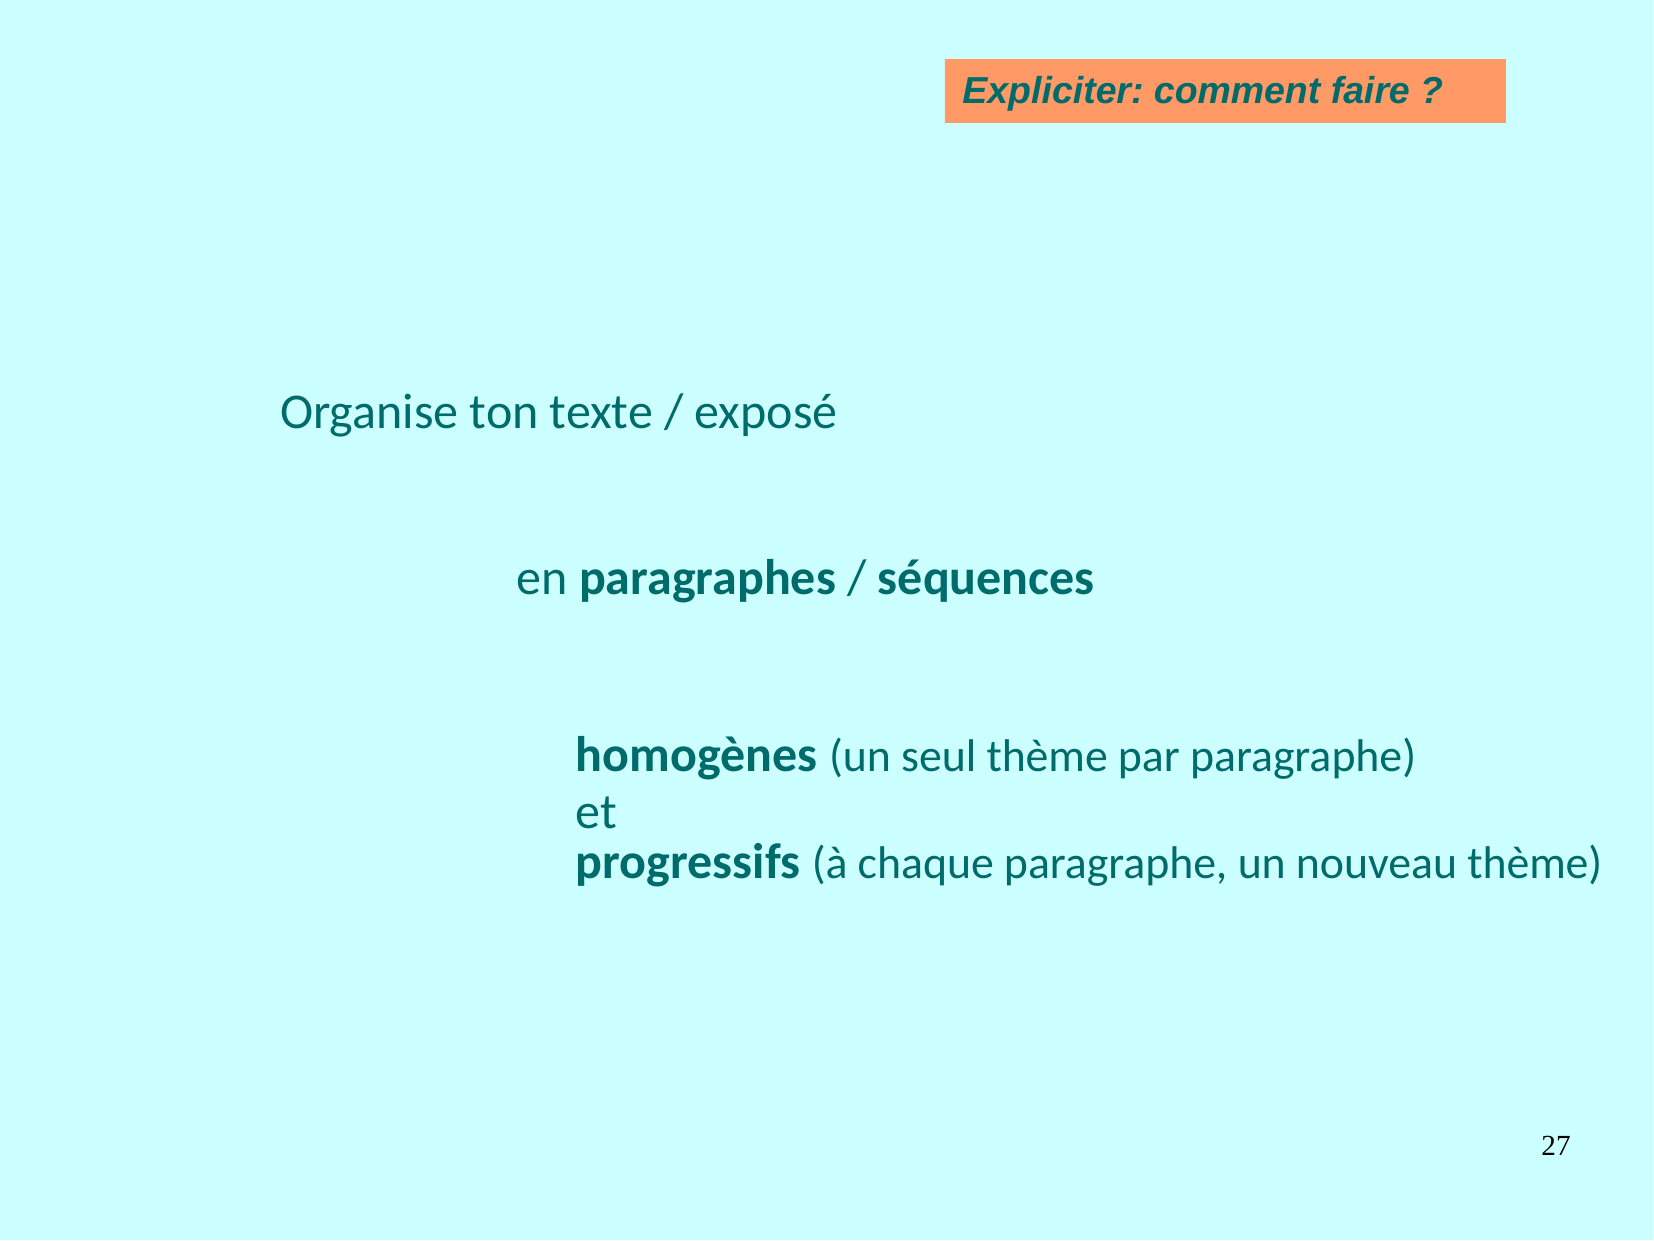

Expliciter: comment faire ?
Organise ton texte / exposé
en paragraphes / séquences
homogènes (un seul thème par paragraphe)
et
progressifs (à chaque paragraphe, un nouveau thème)
27